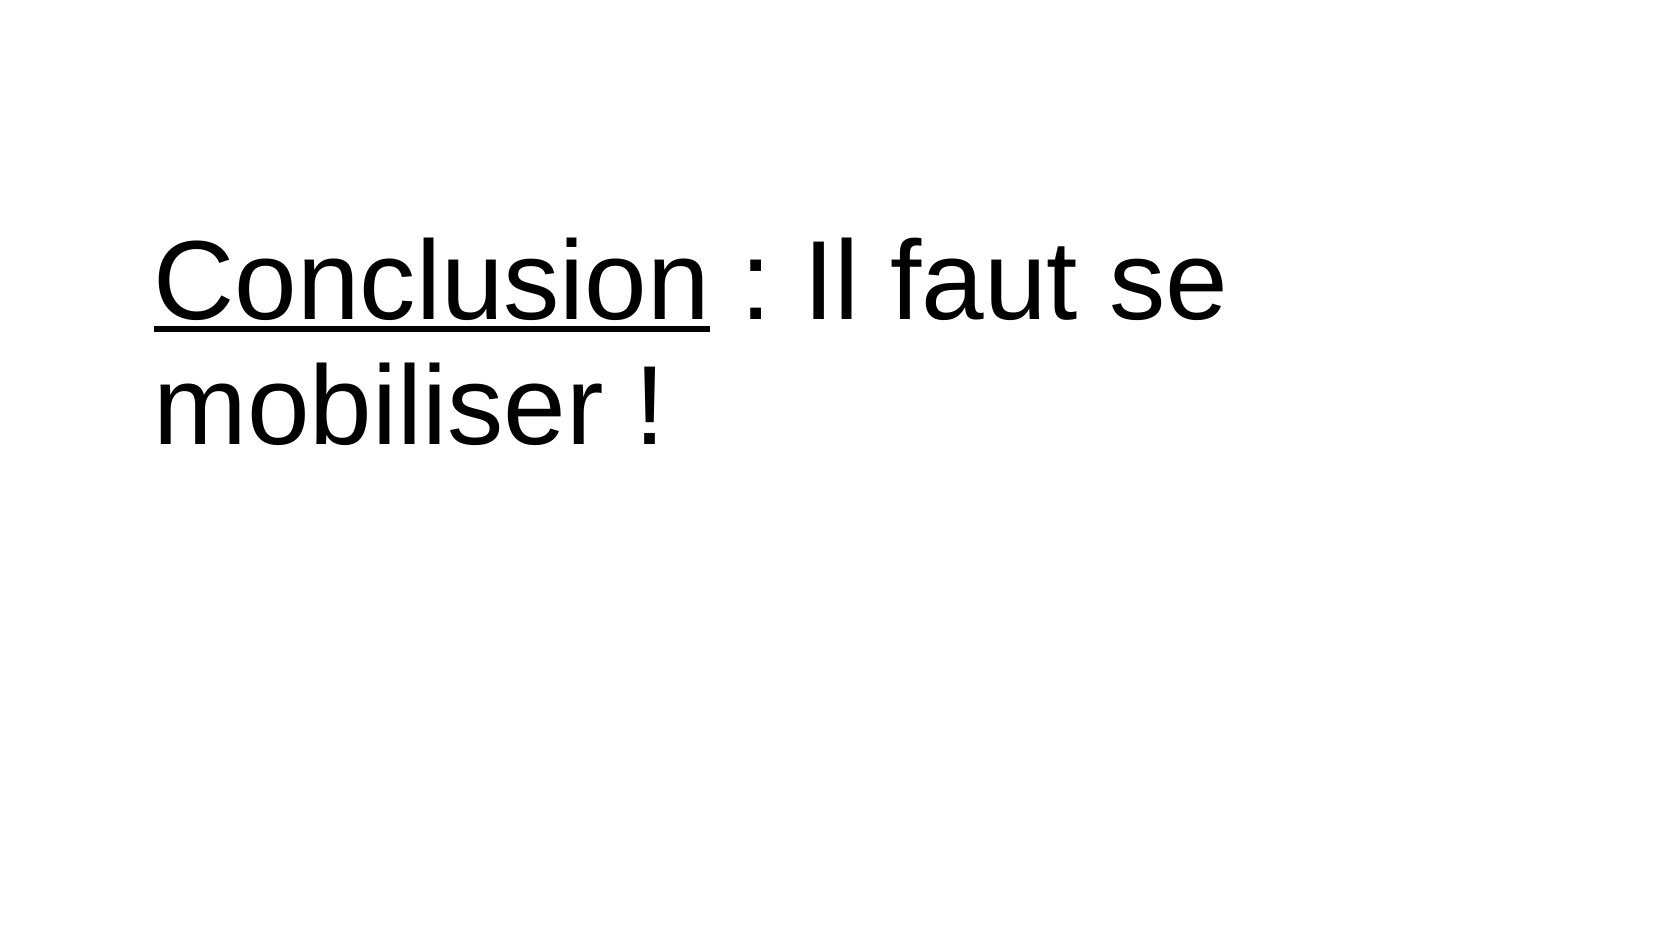

# Conclusion : Il faut se mobiliser !